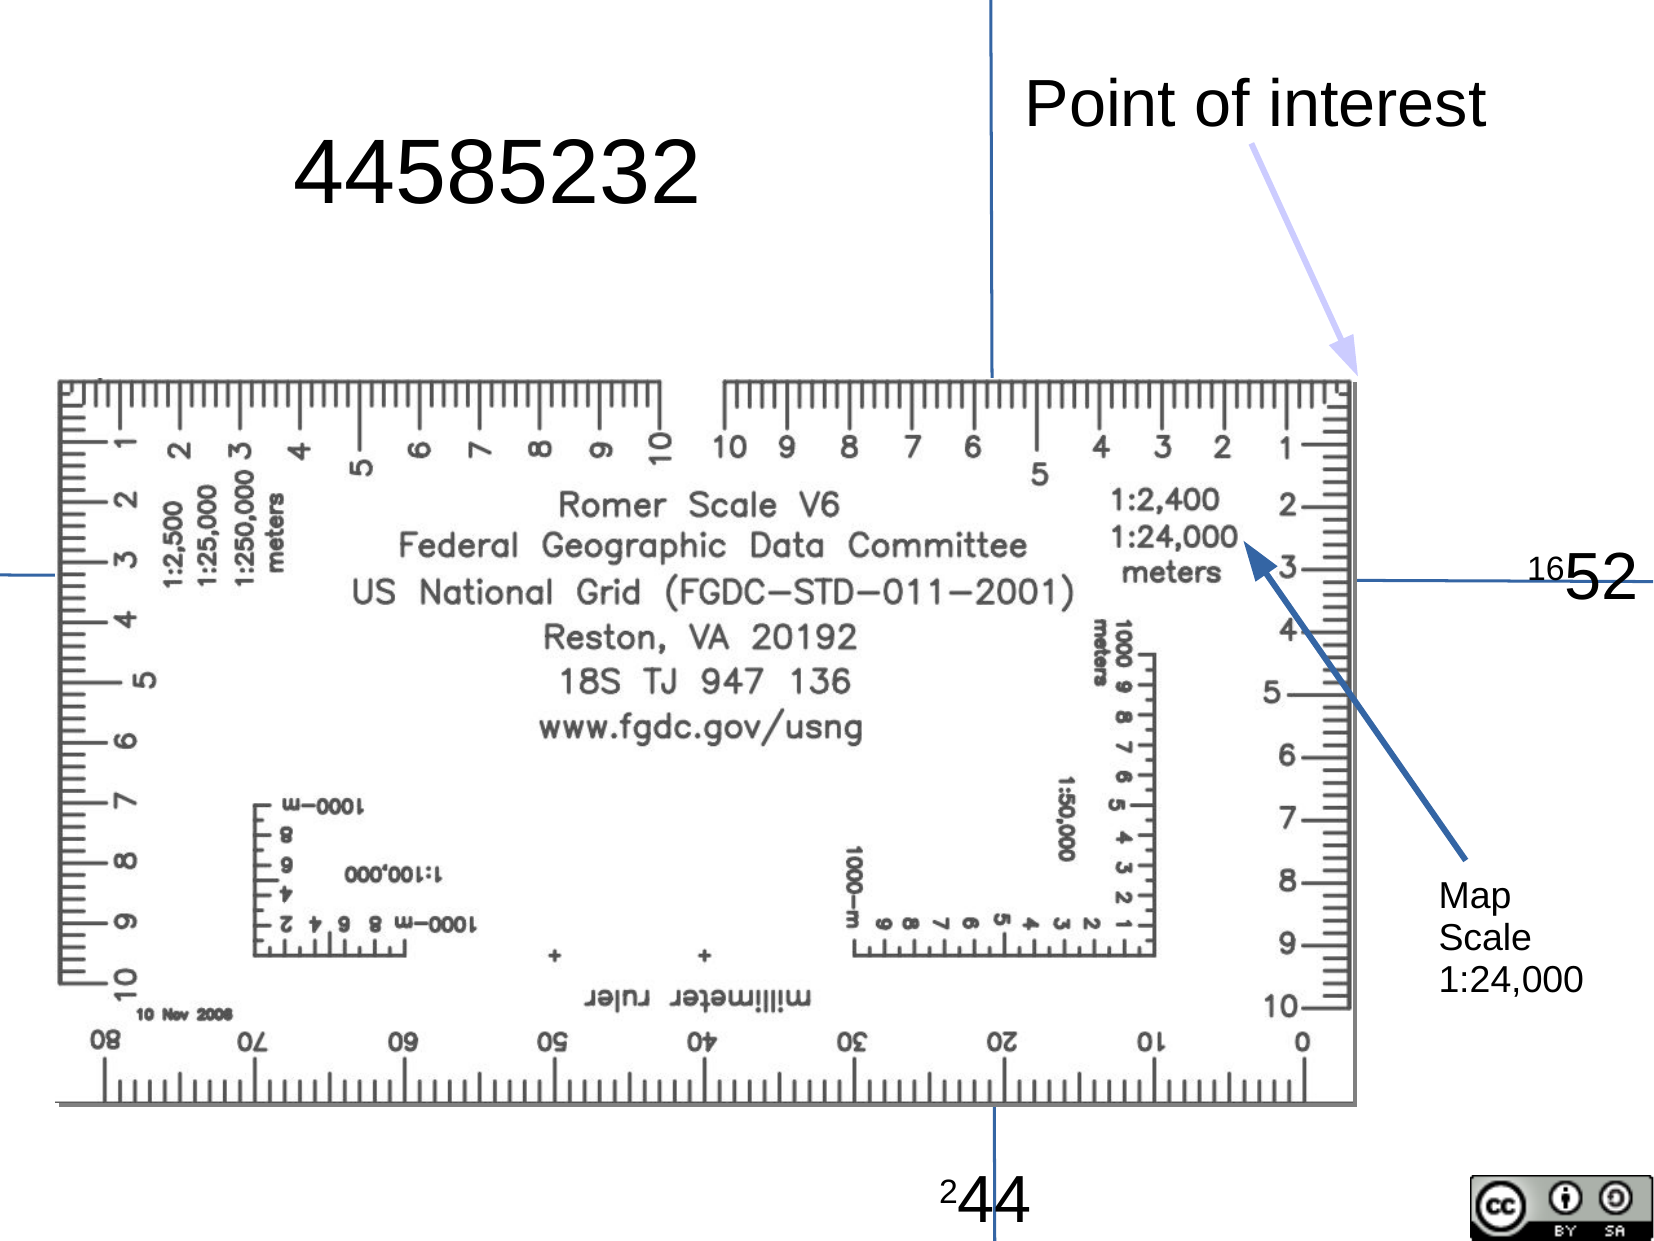

Point of interest
44585232
1652
Map
Scale
1:24,000
244